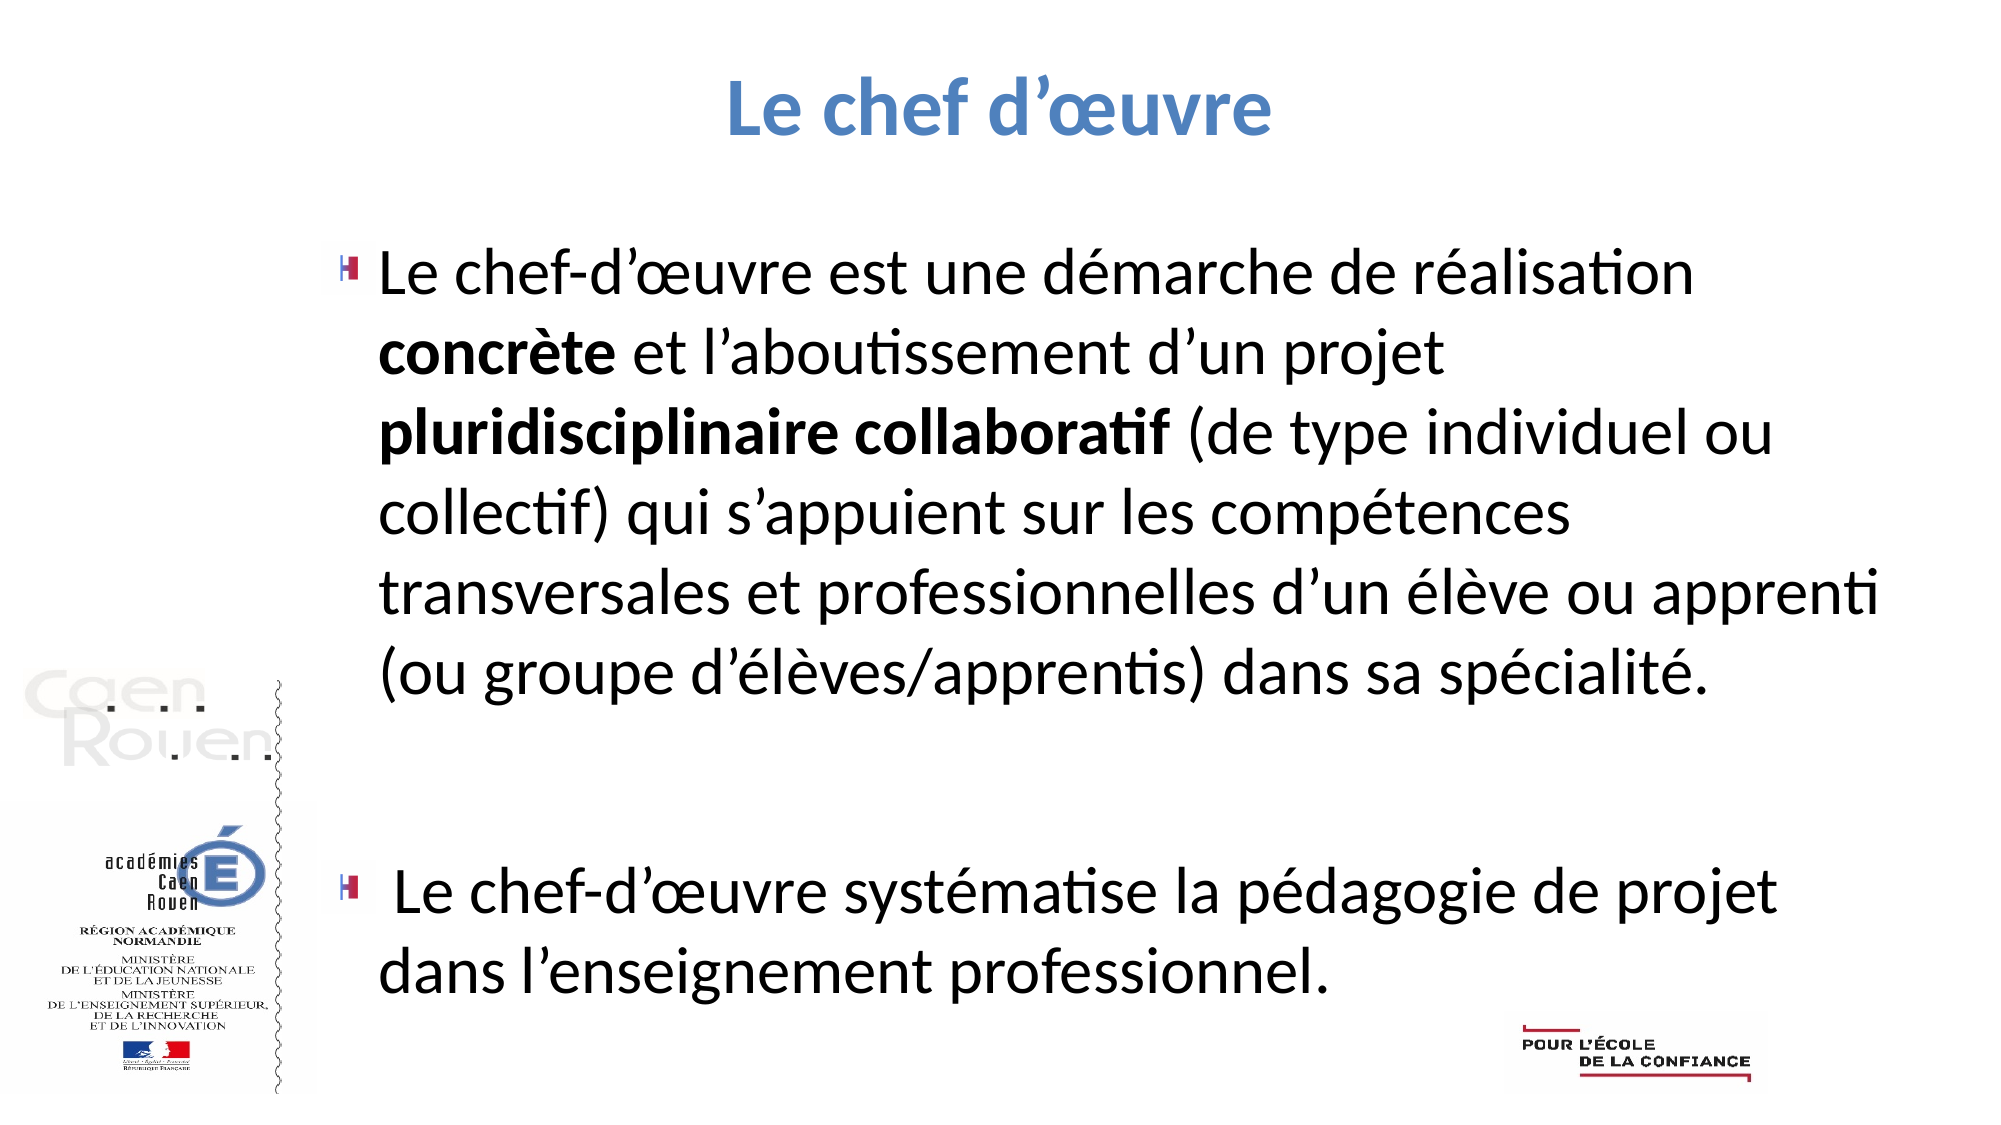

# Le chef d’œuvre
Le chef-d’œuvre est une démarche de réalisation concrète et l’aboutissement d’un projet pluridisciplinaire collaboratif (de type individuel ou collectif) qui s’appuient sur les compétences transversales et professionnelles d’un élève ou apprenti (ou groupe d’élèves/apprentis) dans sa spécialité.
 Le chef-d’œuvre systématise la pédagogie de projet dans l’enseignement professionnel.